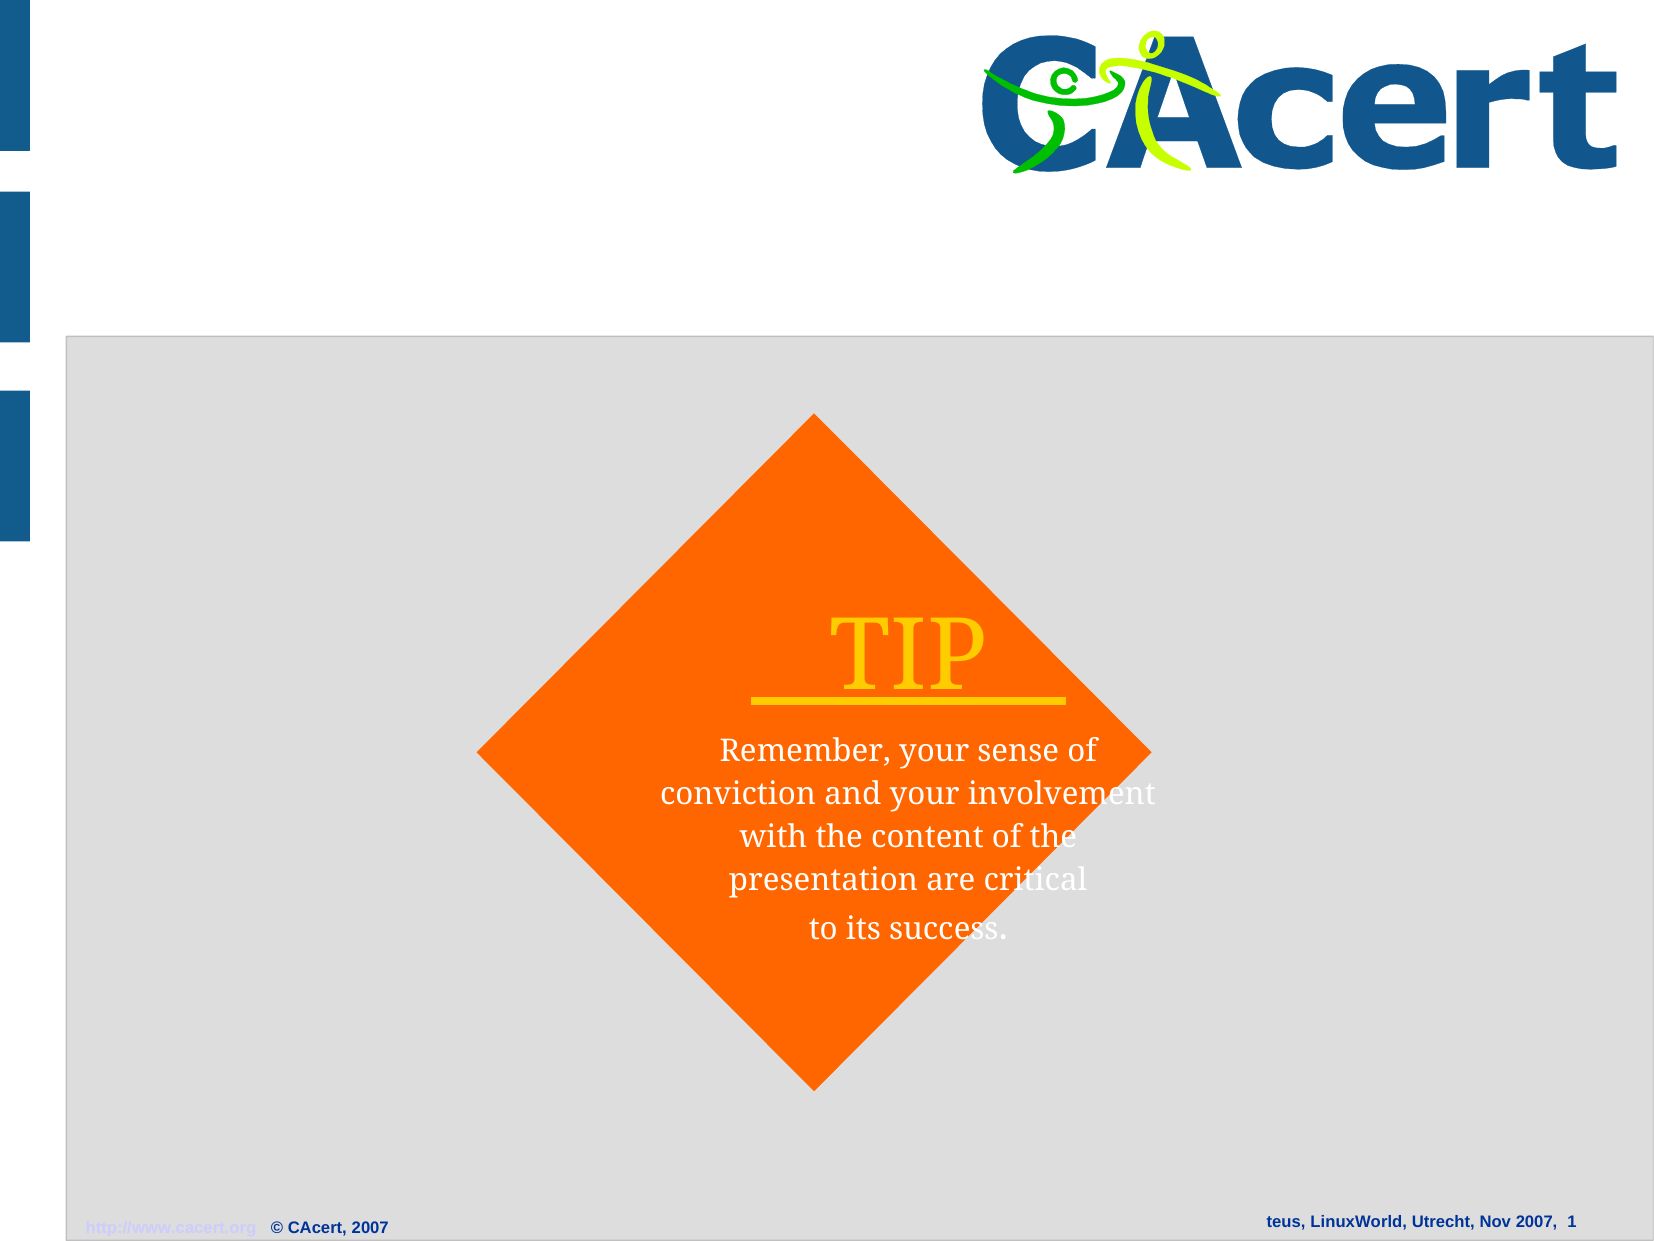

TIP
Remember, your sense of
conviction and your involvement
with the content of the
presentation are critical
to its success.